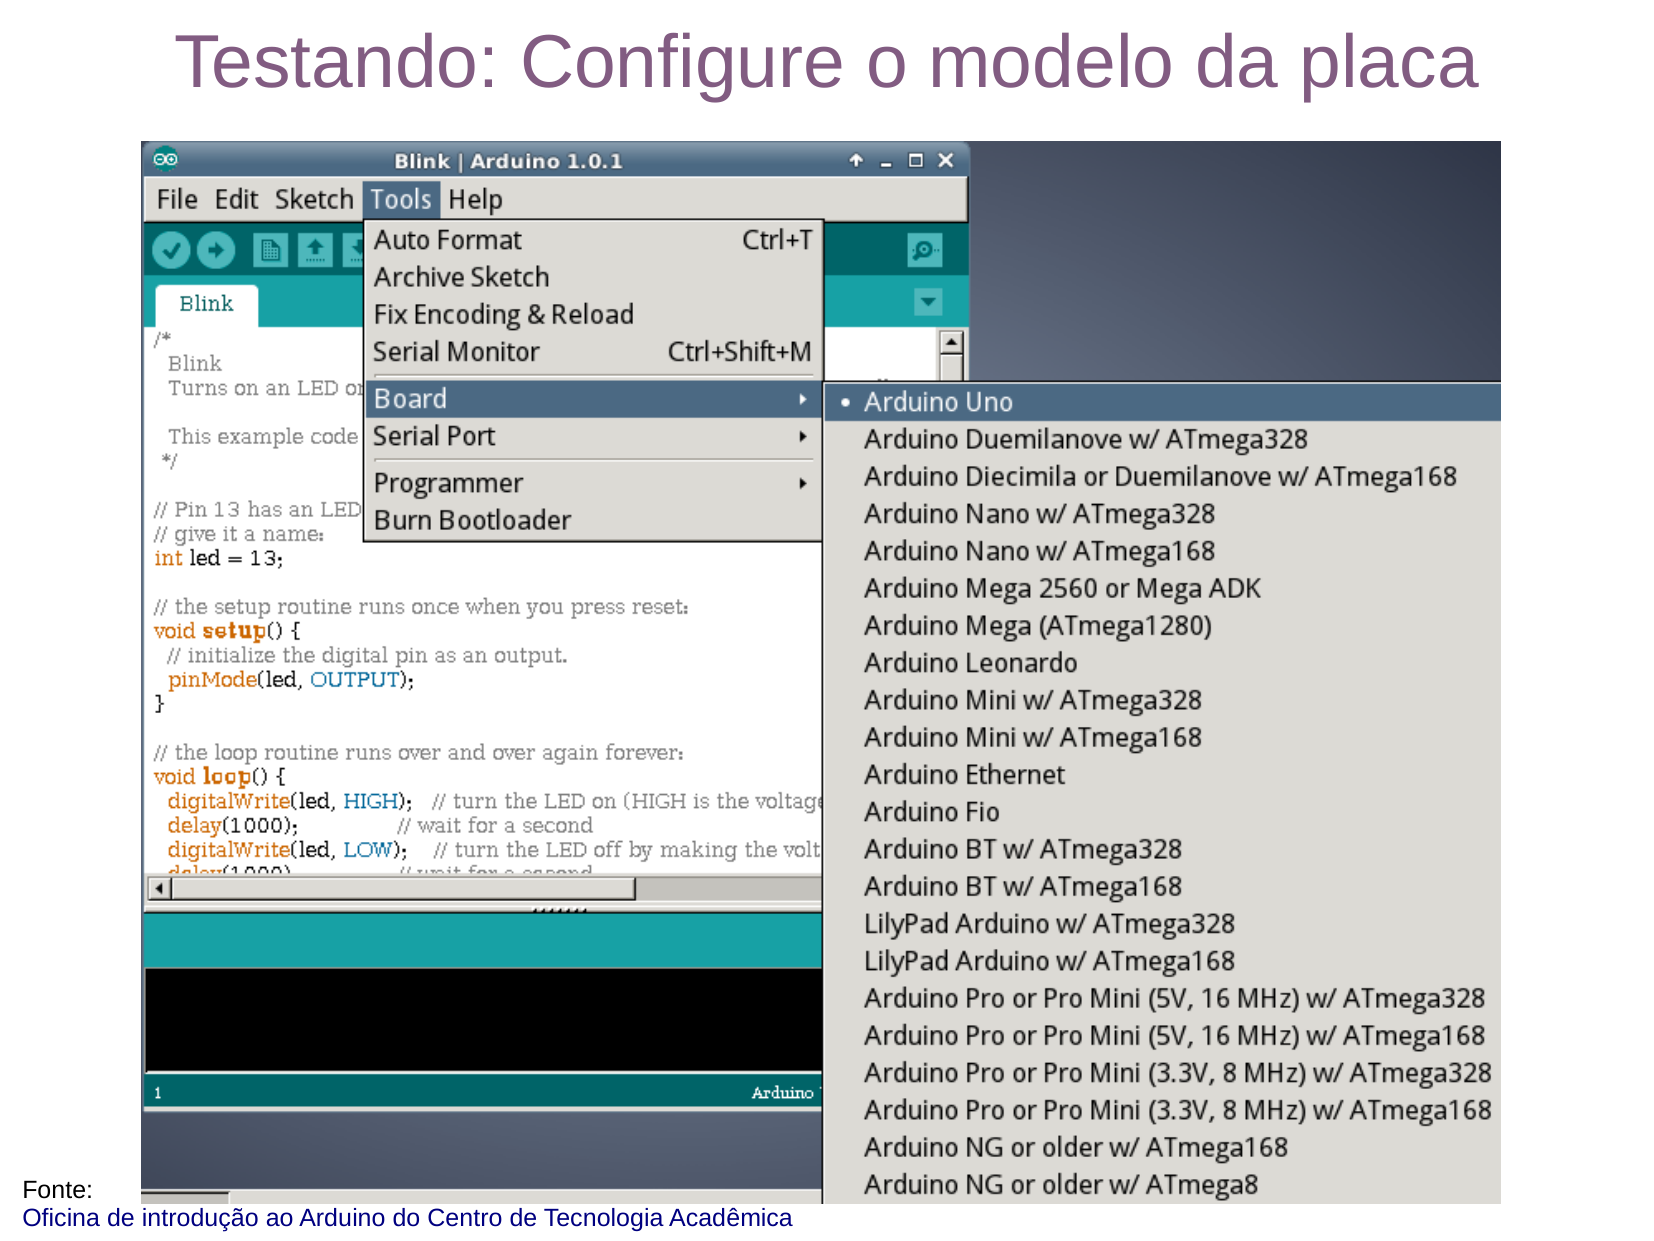

# Testando: Configure o modelo da placa
Fonte:
Oficina de introdução ao Arduino do Centro de Tecnologia Acadêmica